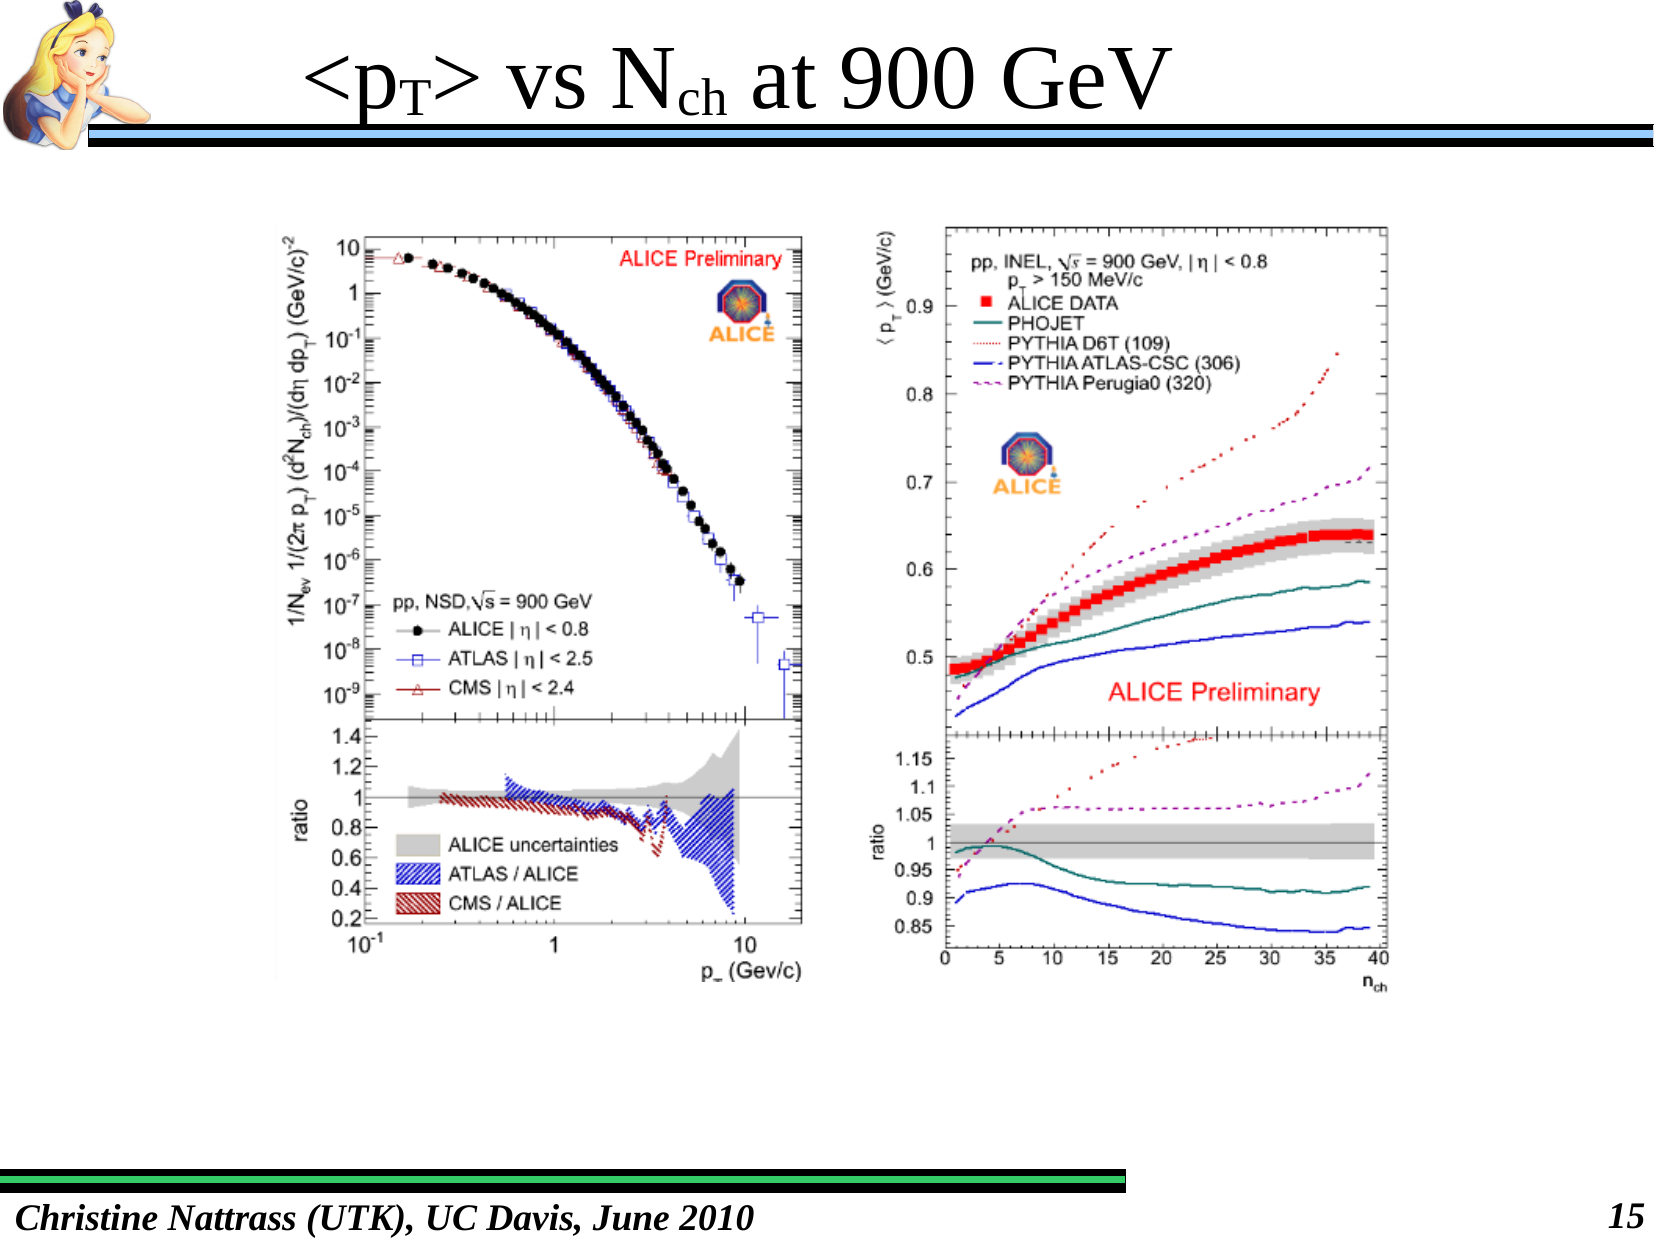

# <pT> vs Nch at 900 GeV